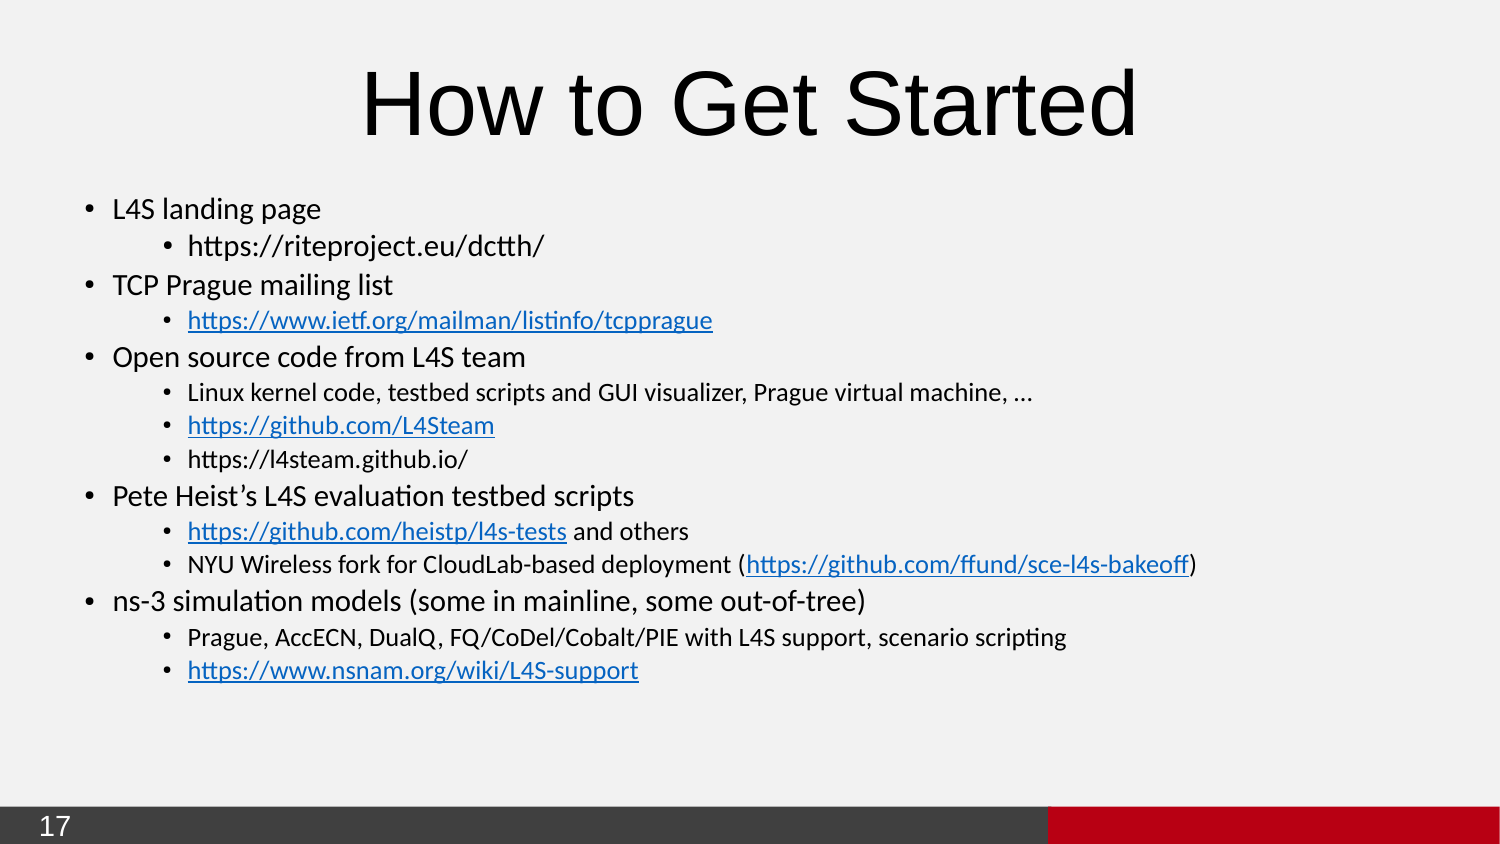

# How to Get Started
L4S landing page
https://riteproject.eu/dctth/
TCP Prague mailing list
https://www.ietf.org/mailman/listinfo/tcpprague
Open source code from L4S team
Linux kernel code, testbed scripts and GUI visualizer, Prague virtual machine, …
https://github.com/L4Steam
https://l4steam.github.io/
Pete Heist’s L4S evaluation testbed scripts
https://github.com/heistp/l4s-tests and others
NYU Wireless fork for CloudLab-based deployment (https://github.com/ffund/sce-l4s-bakeoff)
ns-3 simulation models (some in mainline, some out-of-tree)
Prague, AccECN, DualQ, FQ/CoDel/Cobalt/PIE with L4S support, scenario scripting
https://www.nsnam.org/wiki/L4S-support
17